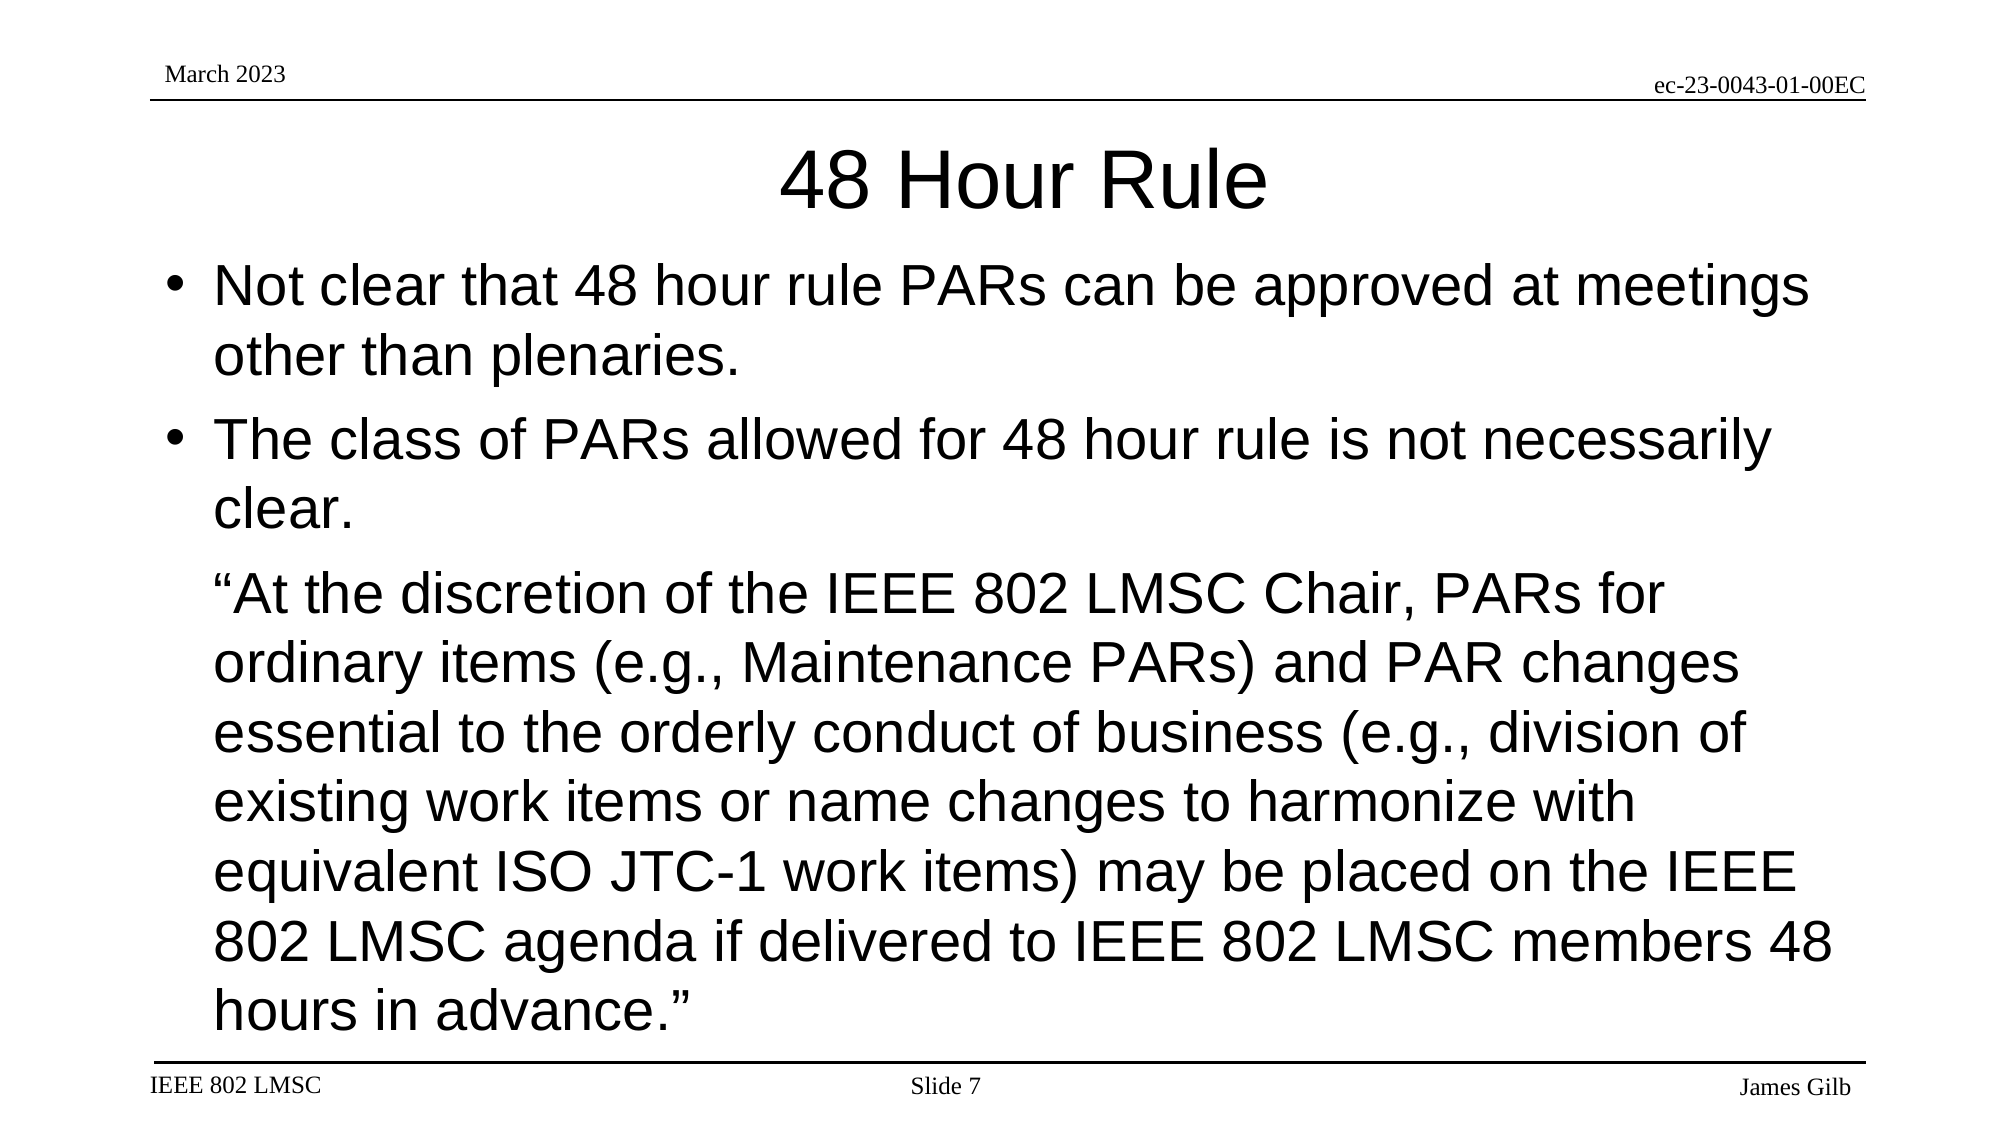

# 48 Hour Rule
Not clear that 48 hour rule PARs can be approved at meetings other than plenaries.
The class of PARs allowed for 48 hour rule is not necessarily clear.
“At the discretion of the IEEE 802 LMSC Chair, PARs for ordinary items (e.g., Maintenance PARs) and PAR changes essential to the orderly conduct of business (e.g., division of existing work items or name changes to harmonize with equivalent ISO JTC-1 work items) may be placed on the IEEE 802 LMSC agenda if delivered to IEEE 802 LMSC members 48 hours in advance.”
7